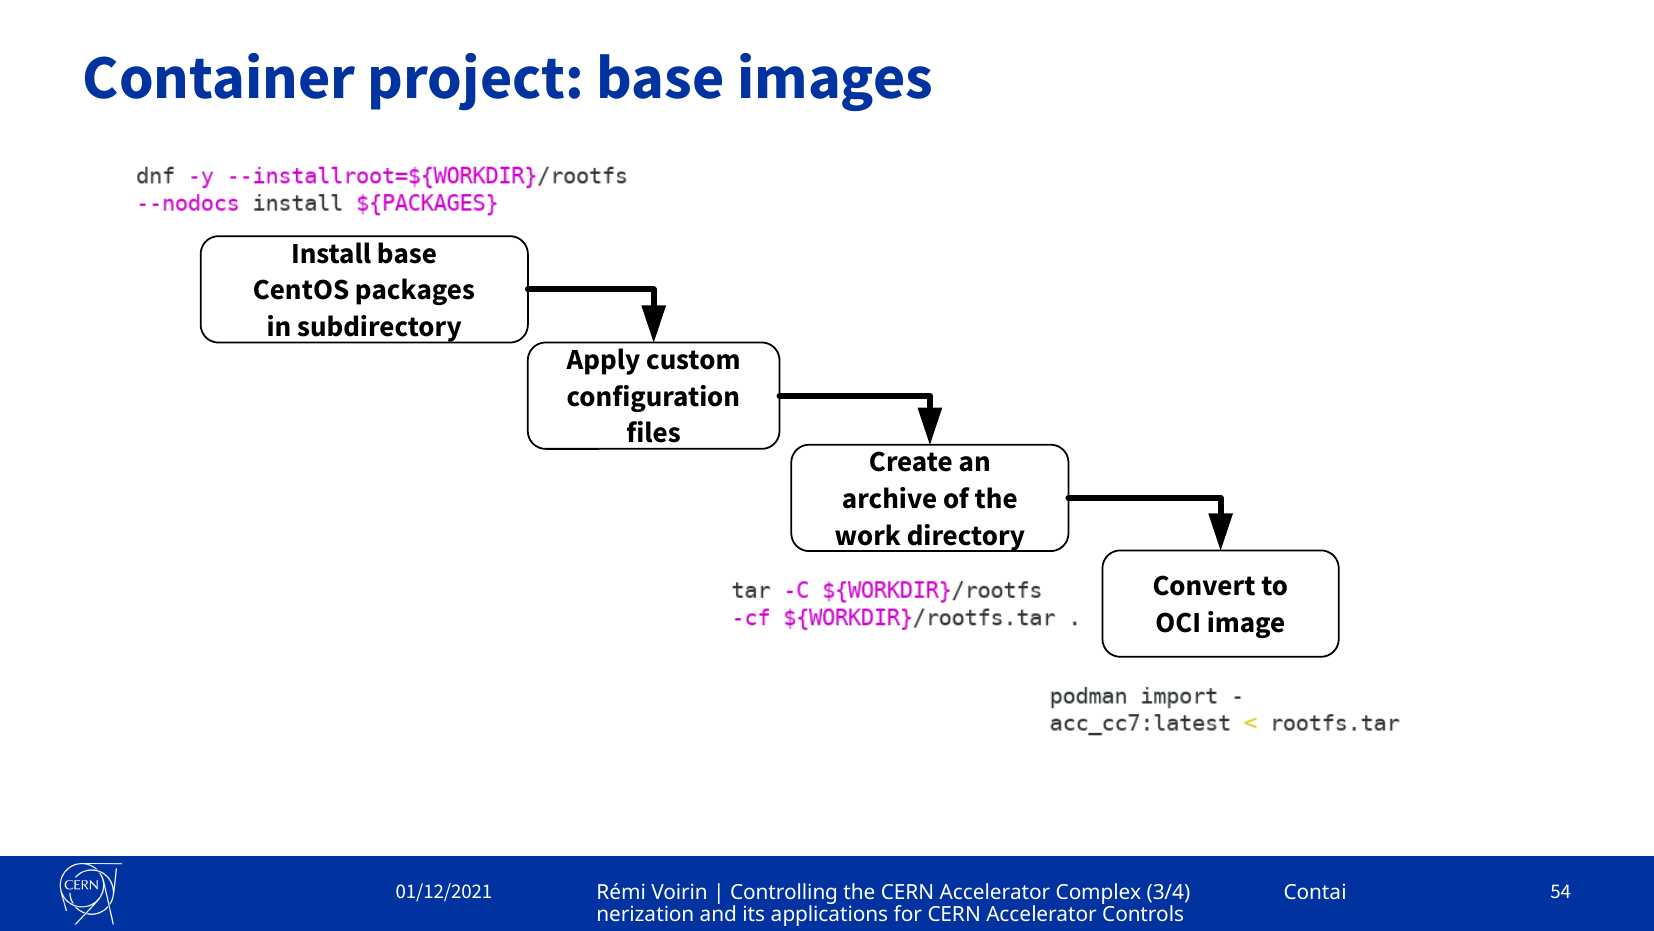

# Container project: base images
Install base
CentOS packages
in subdirectory
Apply custom
configuration
files
Create an
archive of the
work directory
Convert to
OCI image
01/12/2021
Rémi Voirin | Controlling the CERN Accelerator Complex (3/4) Containerization and its applications for CERN Accelerator Controls
54